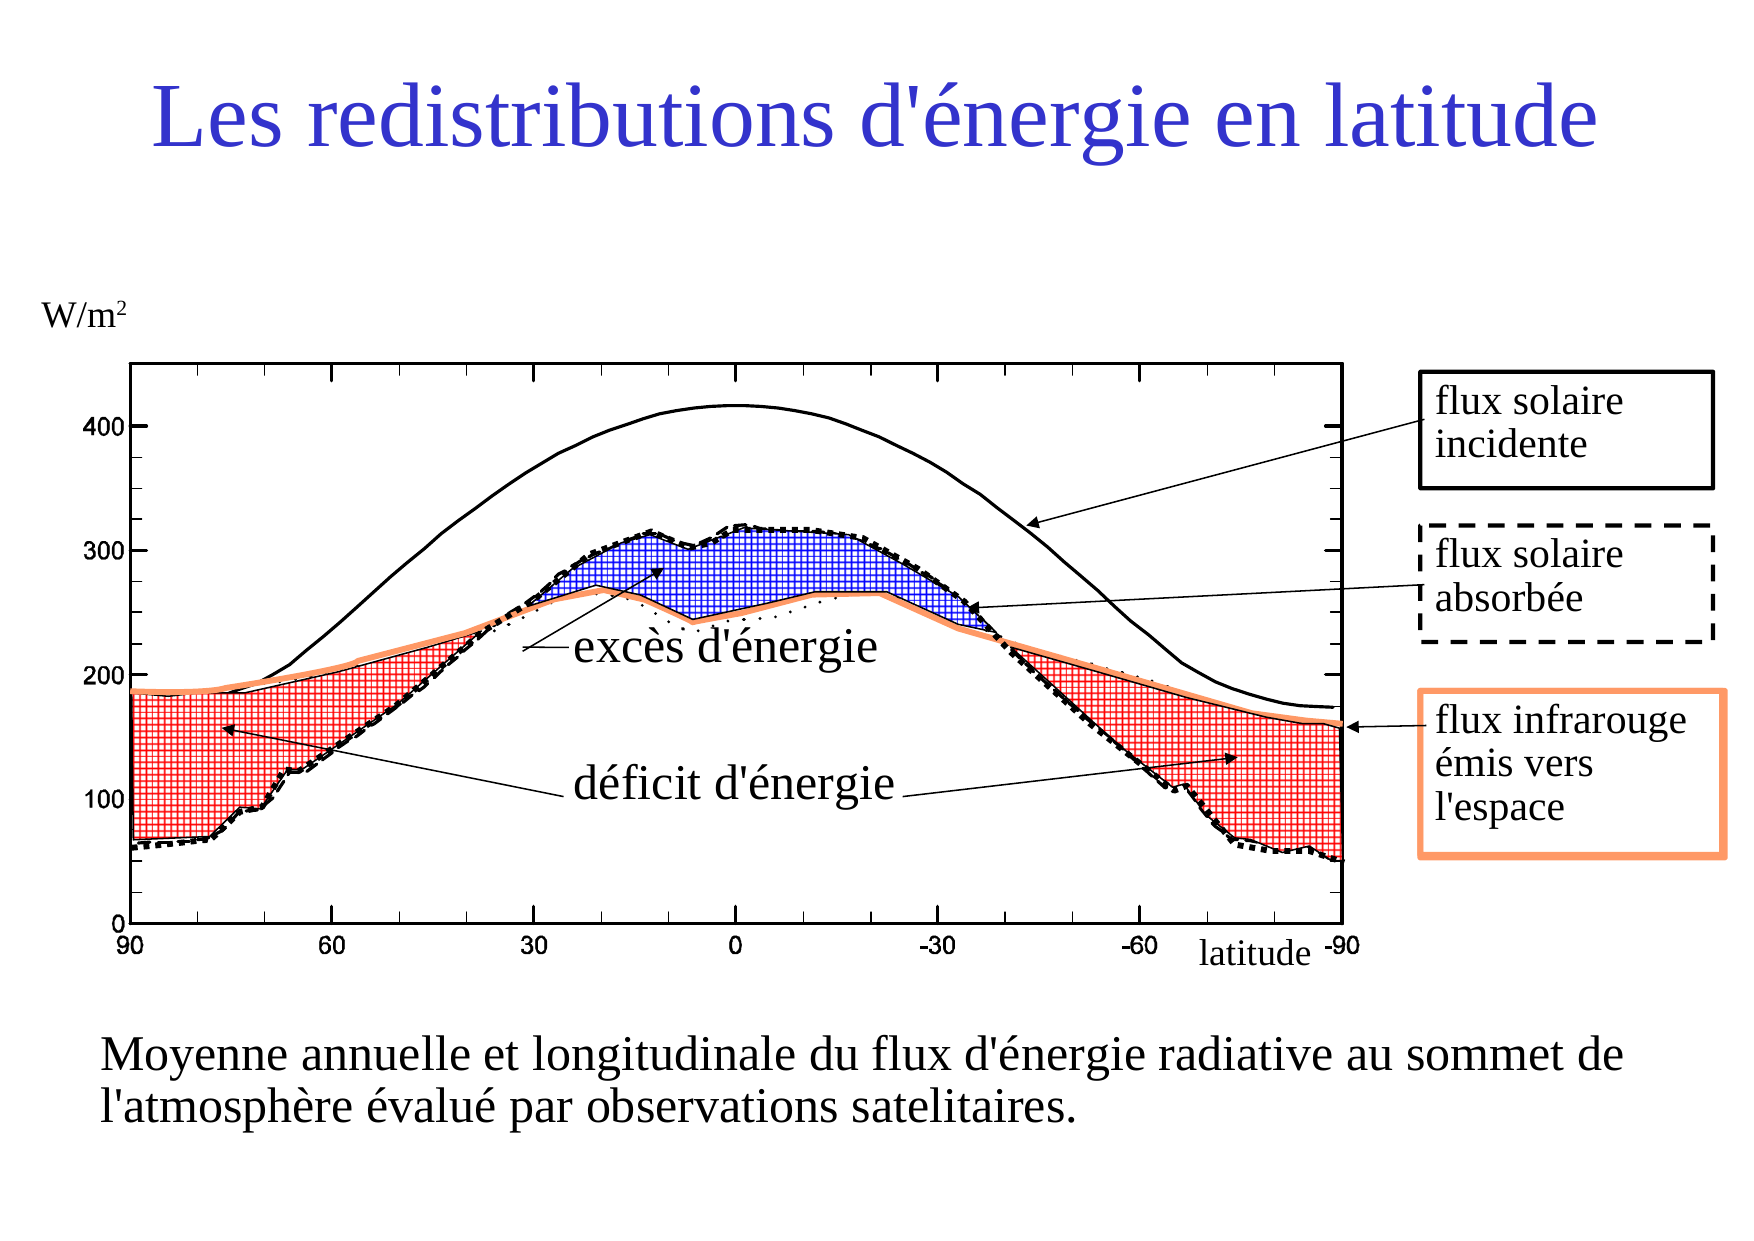

# Les redistributions d'énergie en latitude
W/m2
flux solaire incidente
flux solaire absorbée
excès d'énergie
flux infrarouge émis vers l'espace
déficit d'énergie
latitude
Moyenne annuelle et longitudinale du flux d'énergie radiative au sommet de l'atmosphère évalué par observations satelitaires.